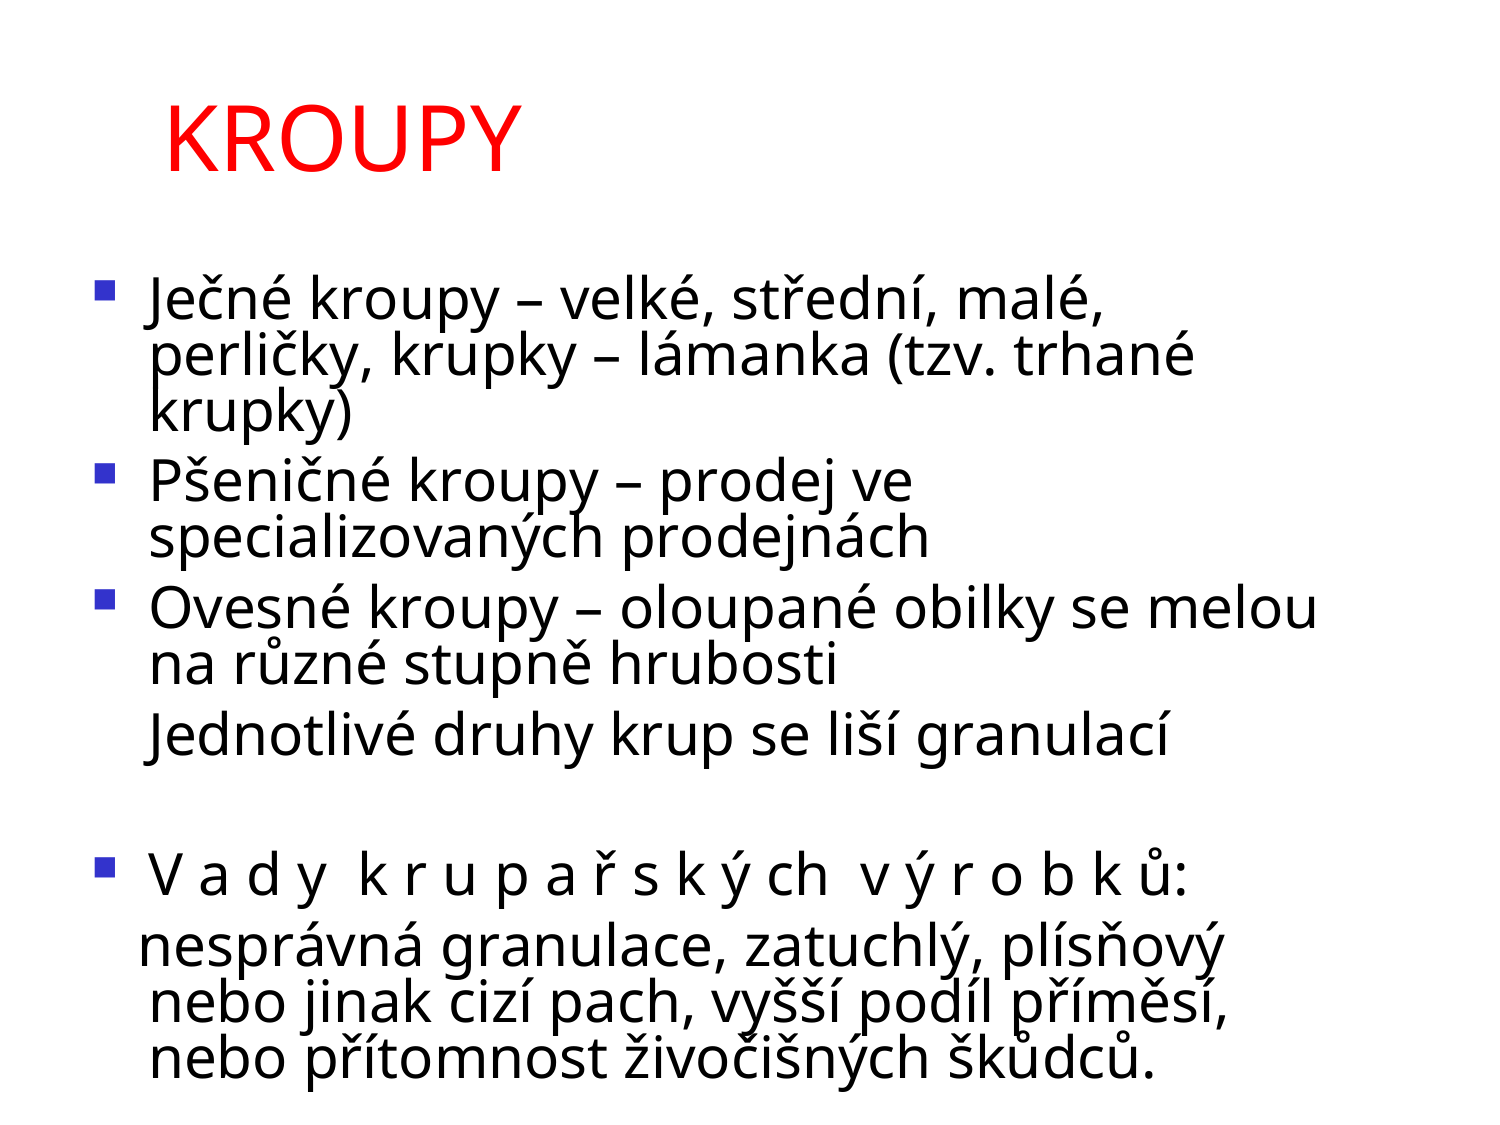

# KROUPY
Ječné kroupy – velké, střední, malé, perličky, krupky – lámanka (tzv. trhané krupky)
Pšeničné kroupy – prodej ve specializovaných prodejnách
Ovesné kroupy – oloupané obilky se melou na různé stupně hrubosti
	Jednotlivé druhy krup se liší granulací
V a d y k r u p a ř s k ý ch v ý r o b k ů:
 nesprávná granulace, zatuchlý, plísňový nebo jinak cizí pach, vyšší podíl příměsí, nebo přítomnost živočišných škůdců.